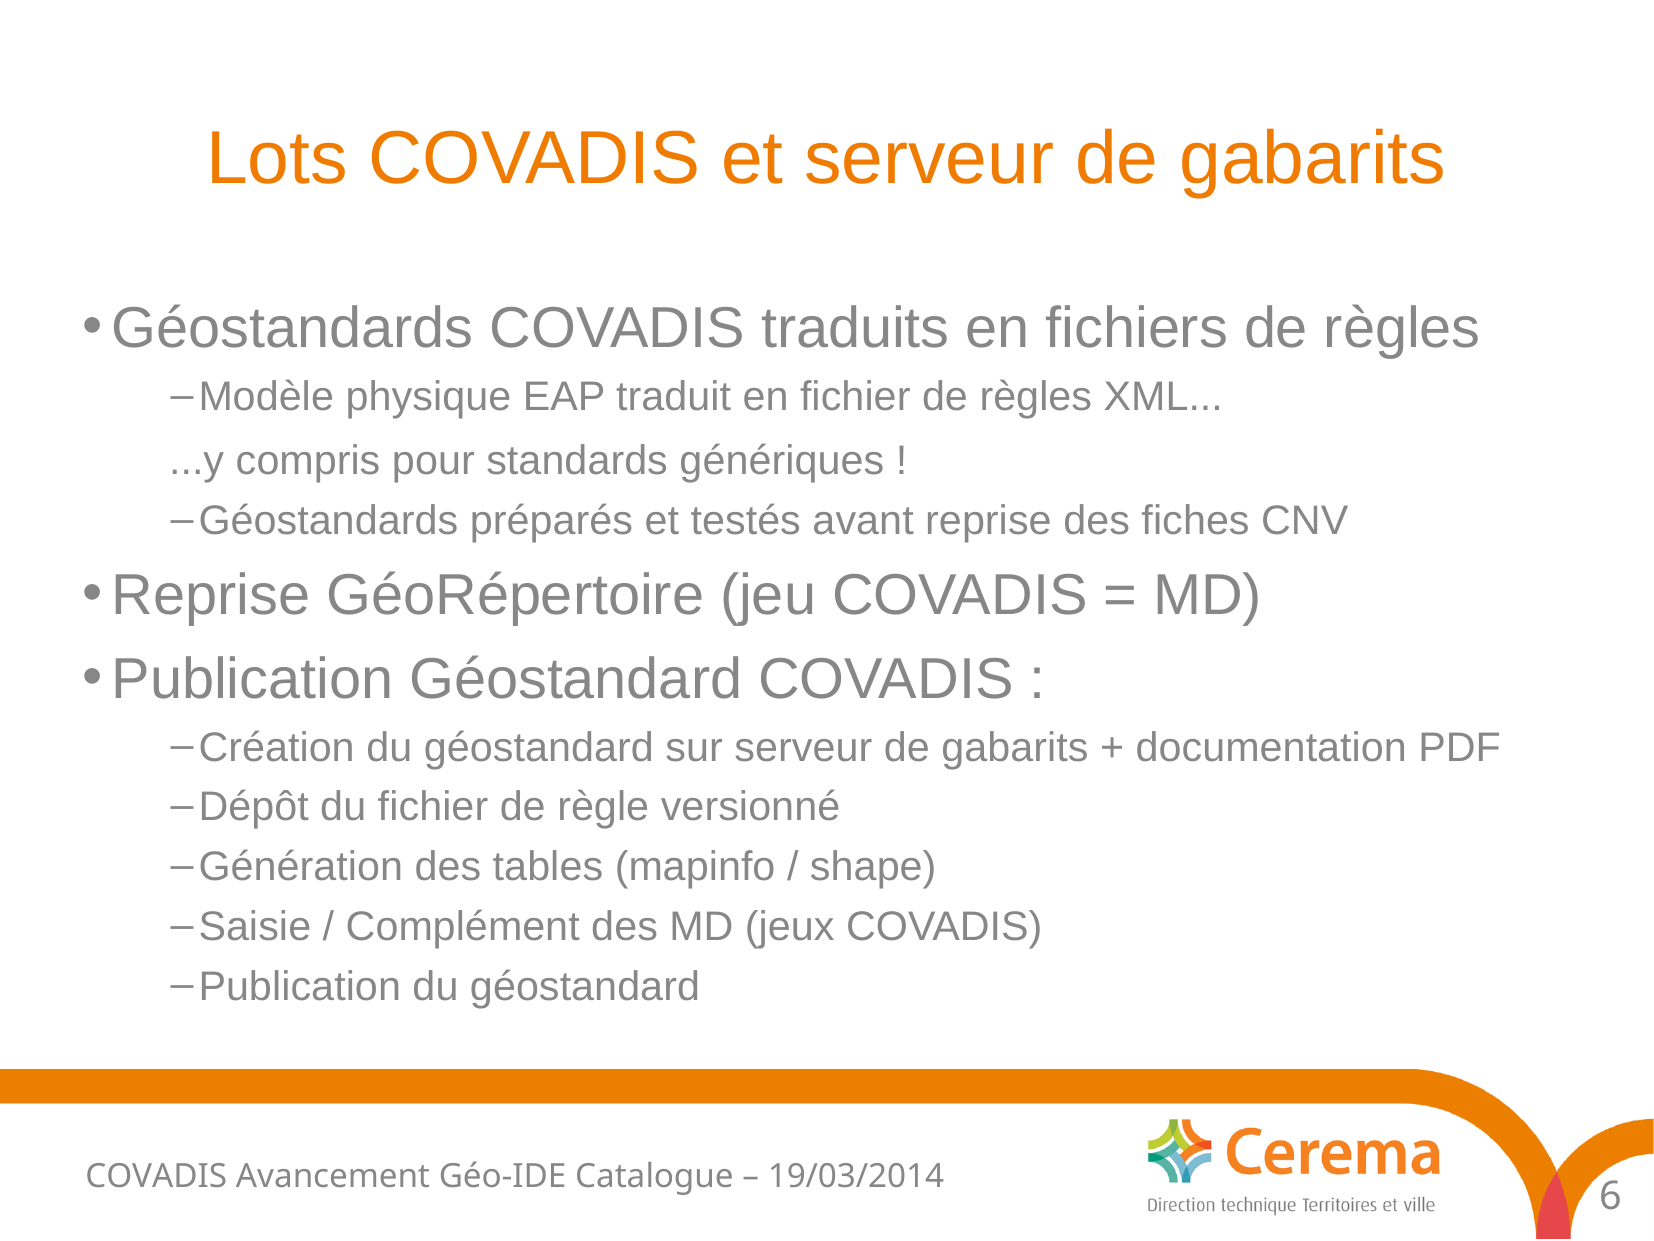

# Lots COVADIS et serveur de gabarits
Géostandards COVADIS traduits en fichiers de règles
Modèle physique EAP traduit en fichier de règles XML...
...y compris pour standards génériques !
Géostandards préparés et testés avant reprise des fiches CNV
Reprise GéoRépertoire (jeu COVADIS = MD)
Publication Géostandard COVADIS :
Création du géostandard sur serveur de gabarits + documentation PDF
Dépôt du fichier de règle versionné
Génération des tables (mapinfo / shape)
Saisie / Complément des MD (jeux COVADIS)
Publication du géostandard